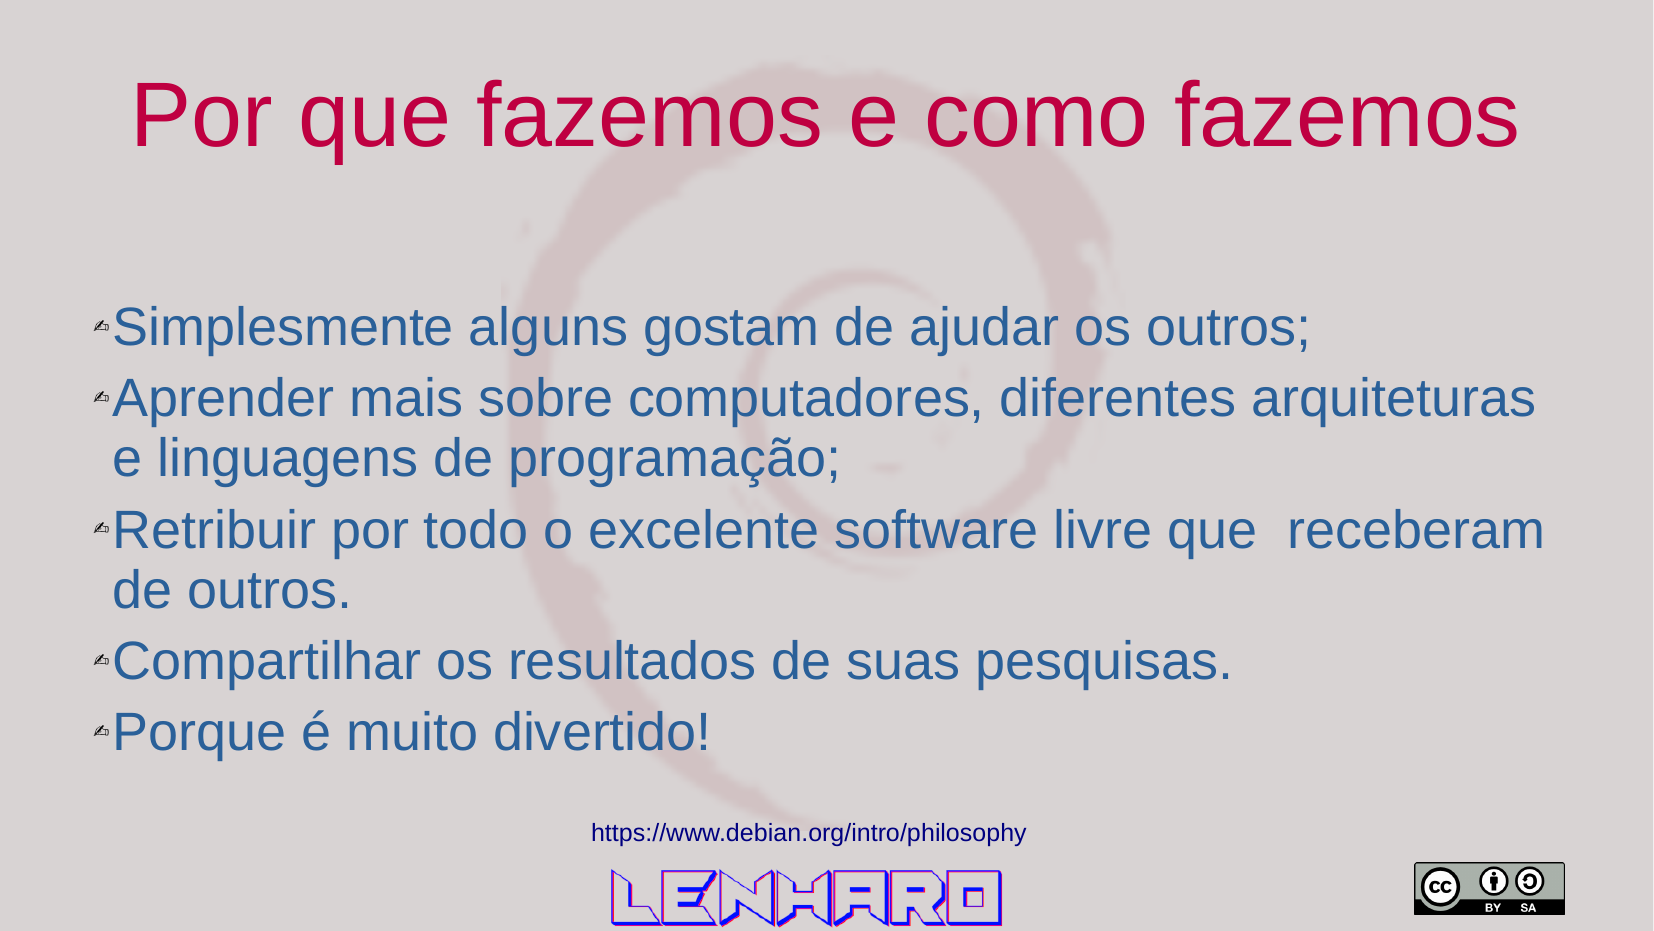

# Por que fazemos e como fazemos
Simplesmente alguns gostam de ajudar os outros;
Aprender mais sobre computadores, diferentes arquiteturas e linguagens de programação;
Retribuir por todo o excelente software livre que receberam de outros.
Compartilhar os resultados de suas pesquisas.
Porque é muito divertido!
https://www.debian.org/intro/philosophy